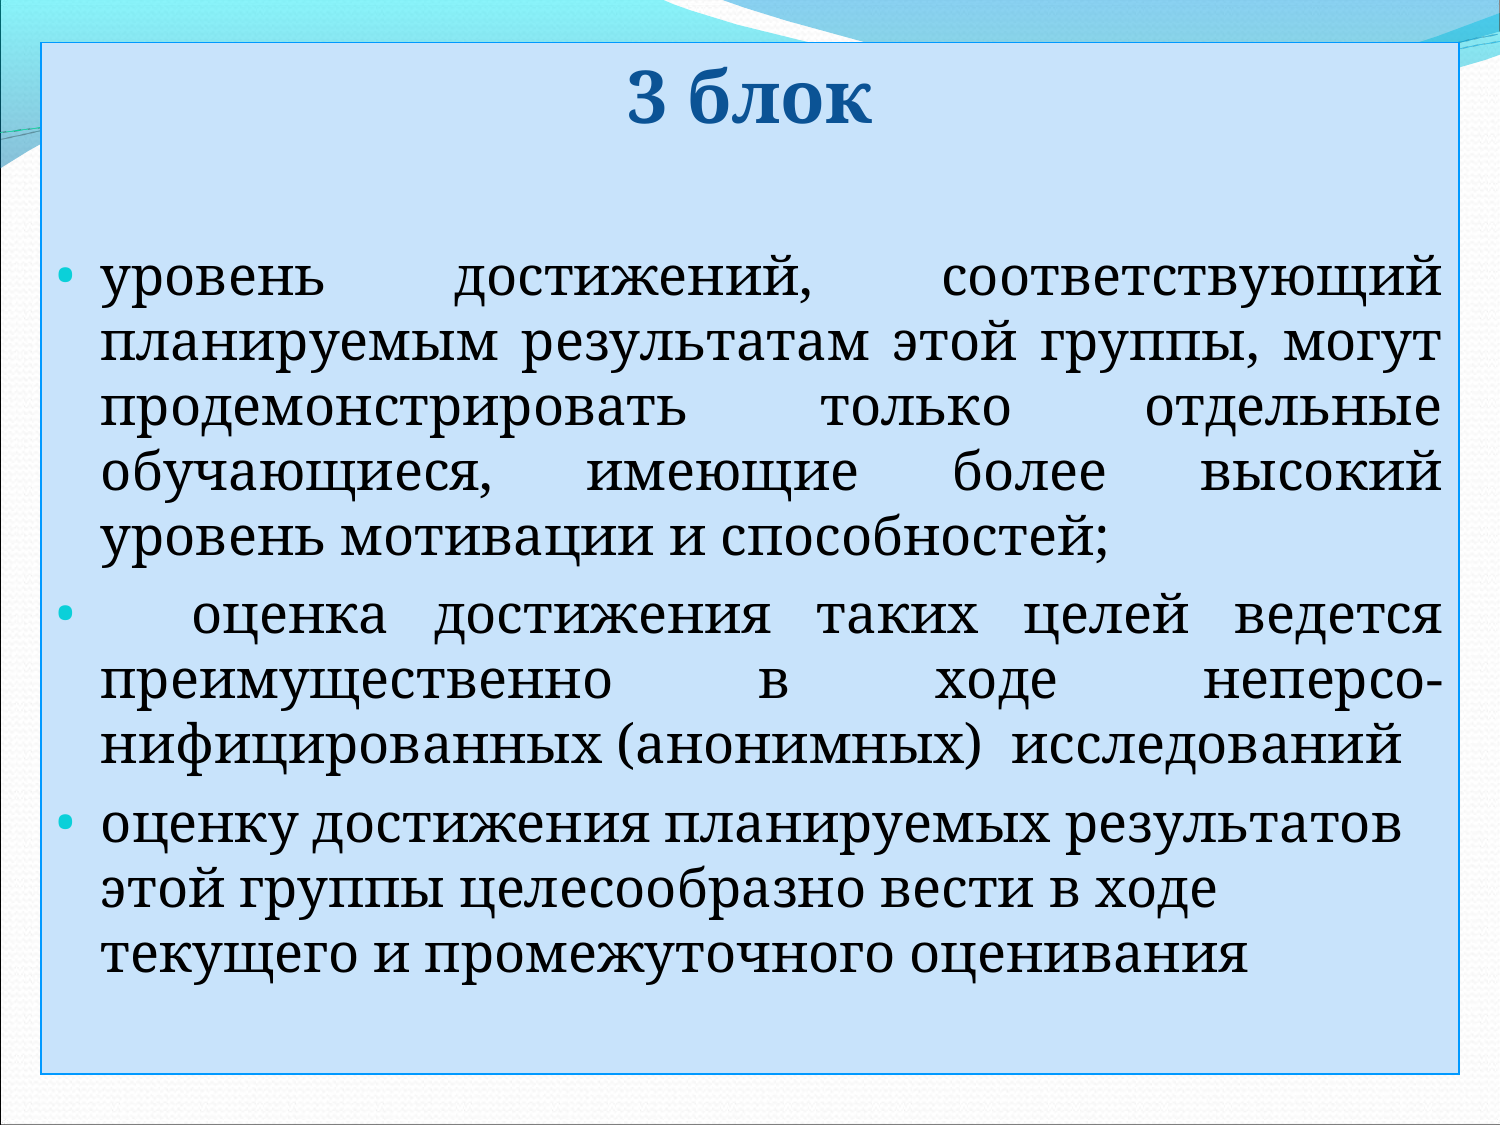

# 3 блок
уровень достижений, соответствующий планируемым результатам этой группы, могут продемонстрировать только отдельные обучающиеся, имеющие более высокий уровень мотивации и способностей;
 оценка достижения таких целей ведется преимущественно в ходе неперсо-нифицированных (анонимных) исследований
оценку достижения планируемых результатов этой группы целесообразно вести в ходе текущего и промежуточного оценивания